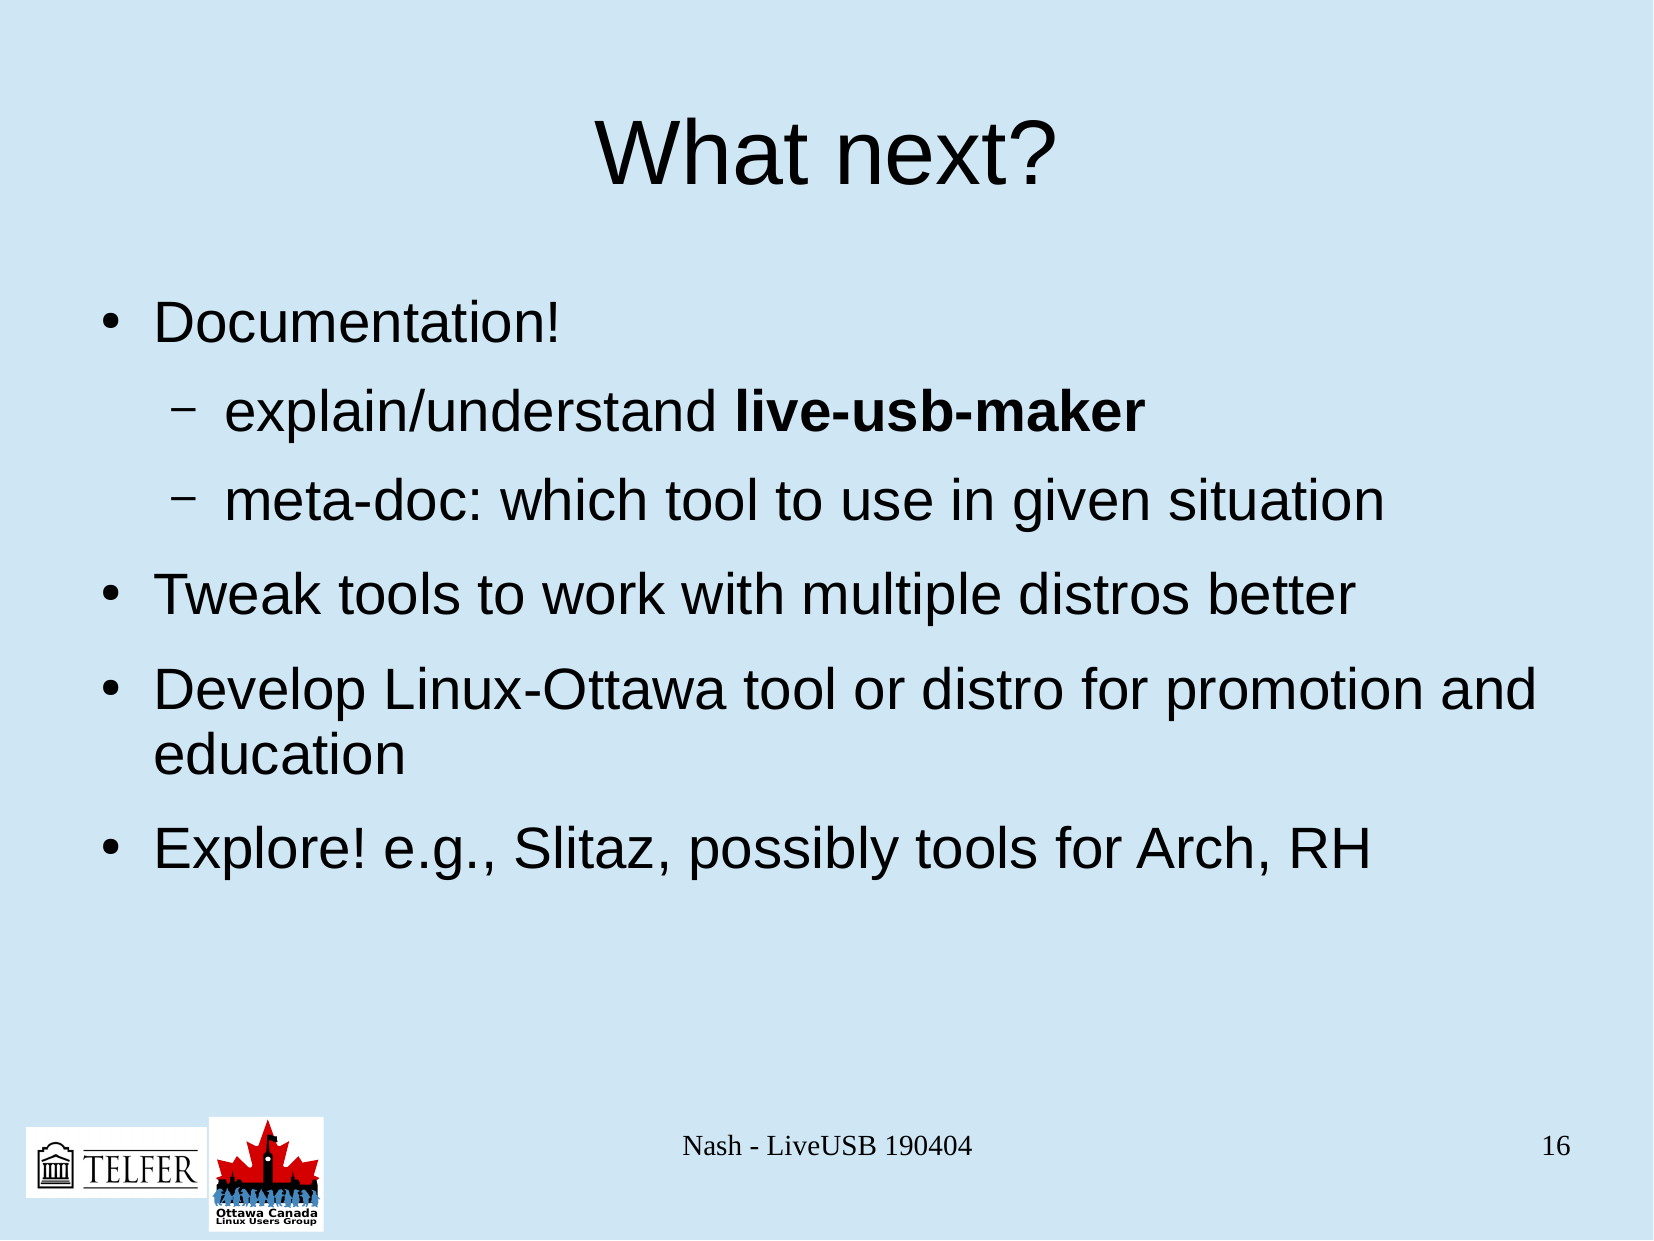

# What next?
Documentation!
explain/understand live-usb-maker
meta-doc: which tool to use in given situation
Tweak tools to work with multiple distros better
Develop Linux-Ottawa tool or distro for promotion and education
Explore! e.g., Slitaz, possibly tools for Arch, RH
Nash - LiveUSB 190404
16